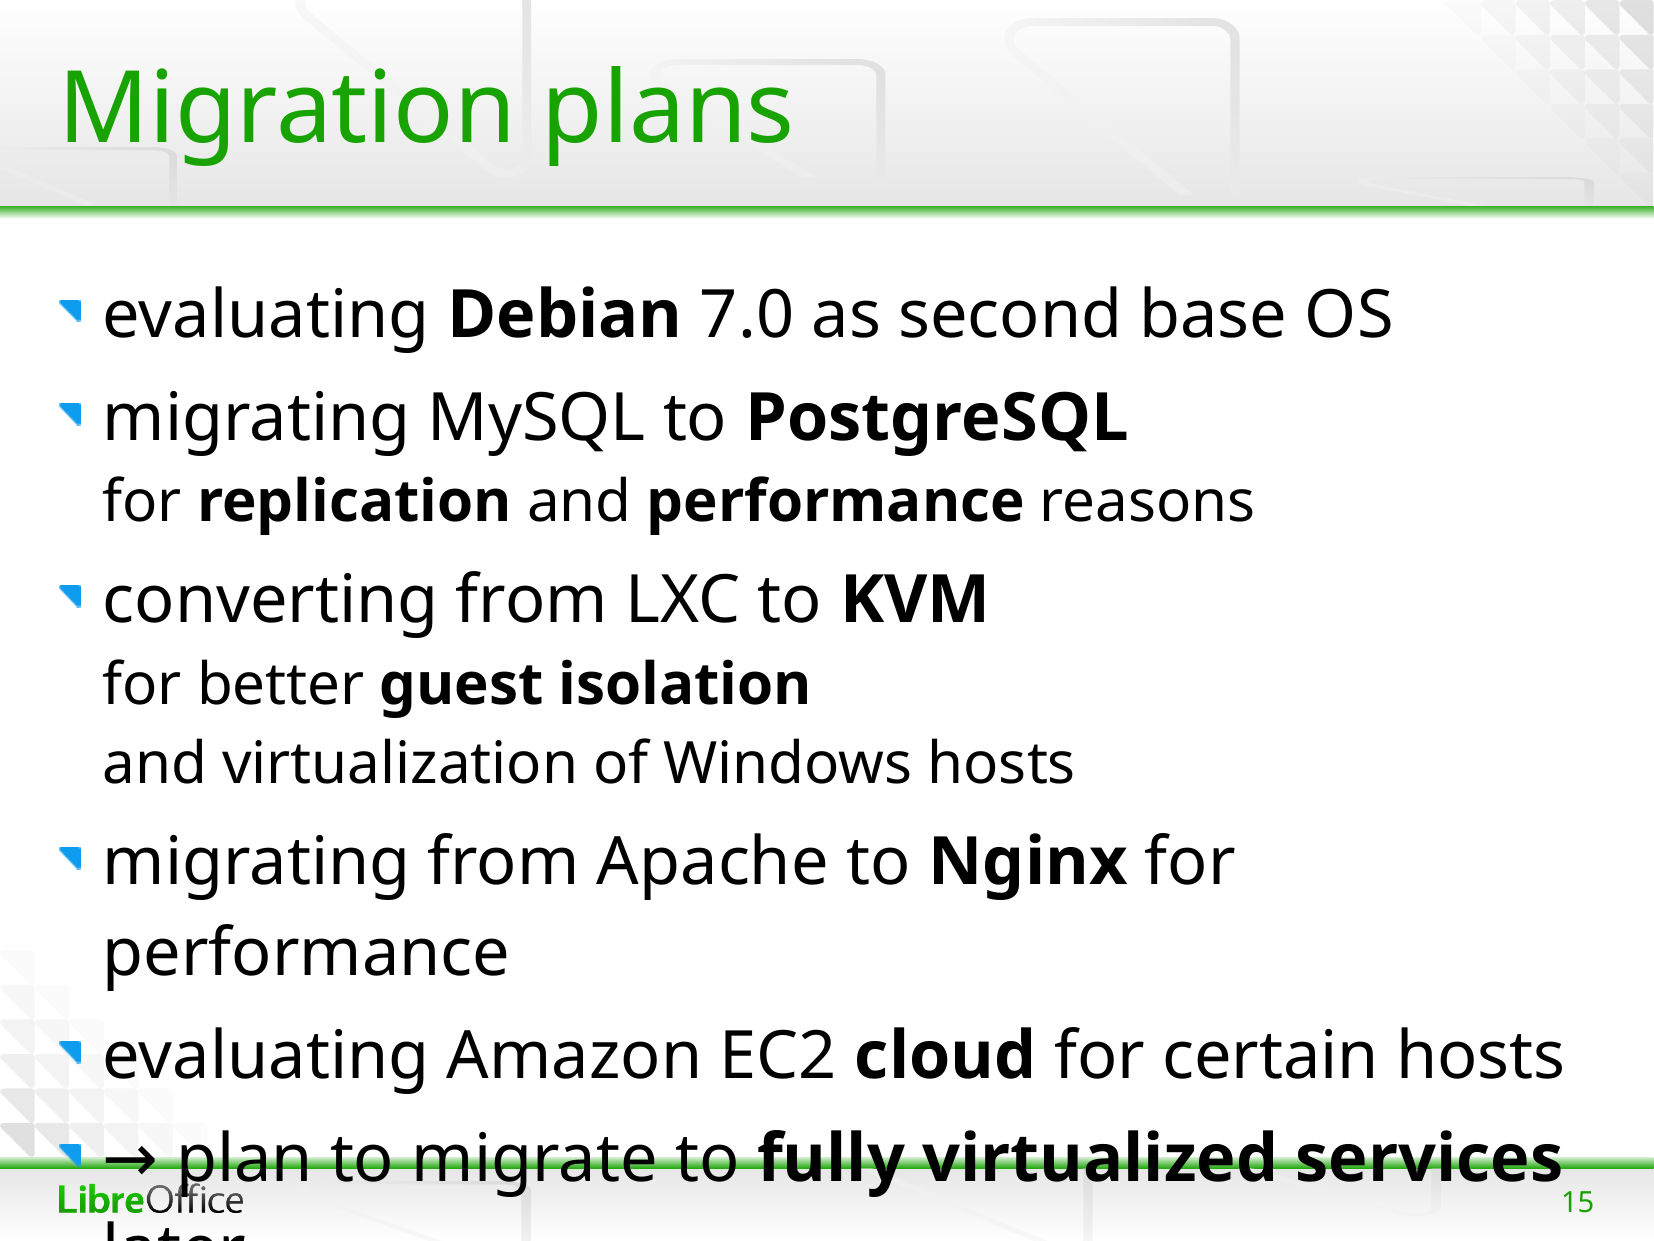

# Migration plans
evaluating Debian 7.0 as second base OS
migrating MySQL to PostgreSQL
for replication and performance reasons
converting from LXC to KVM
for better guest isolation
and virtualization of Windows hosts
migrating from Apache to Nginx for performance
evaluating Amazon EC2 cloud for certain hosts
→ plan to migrate to fully virtualized services later
HA with failover and loadbalancing
DRBD, Gluster
15